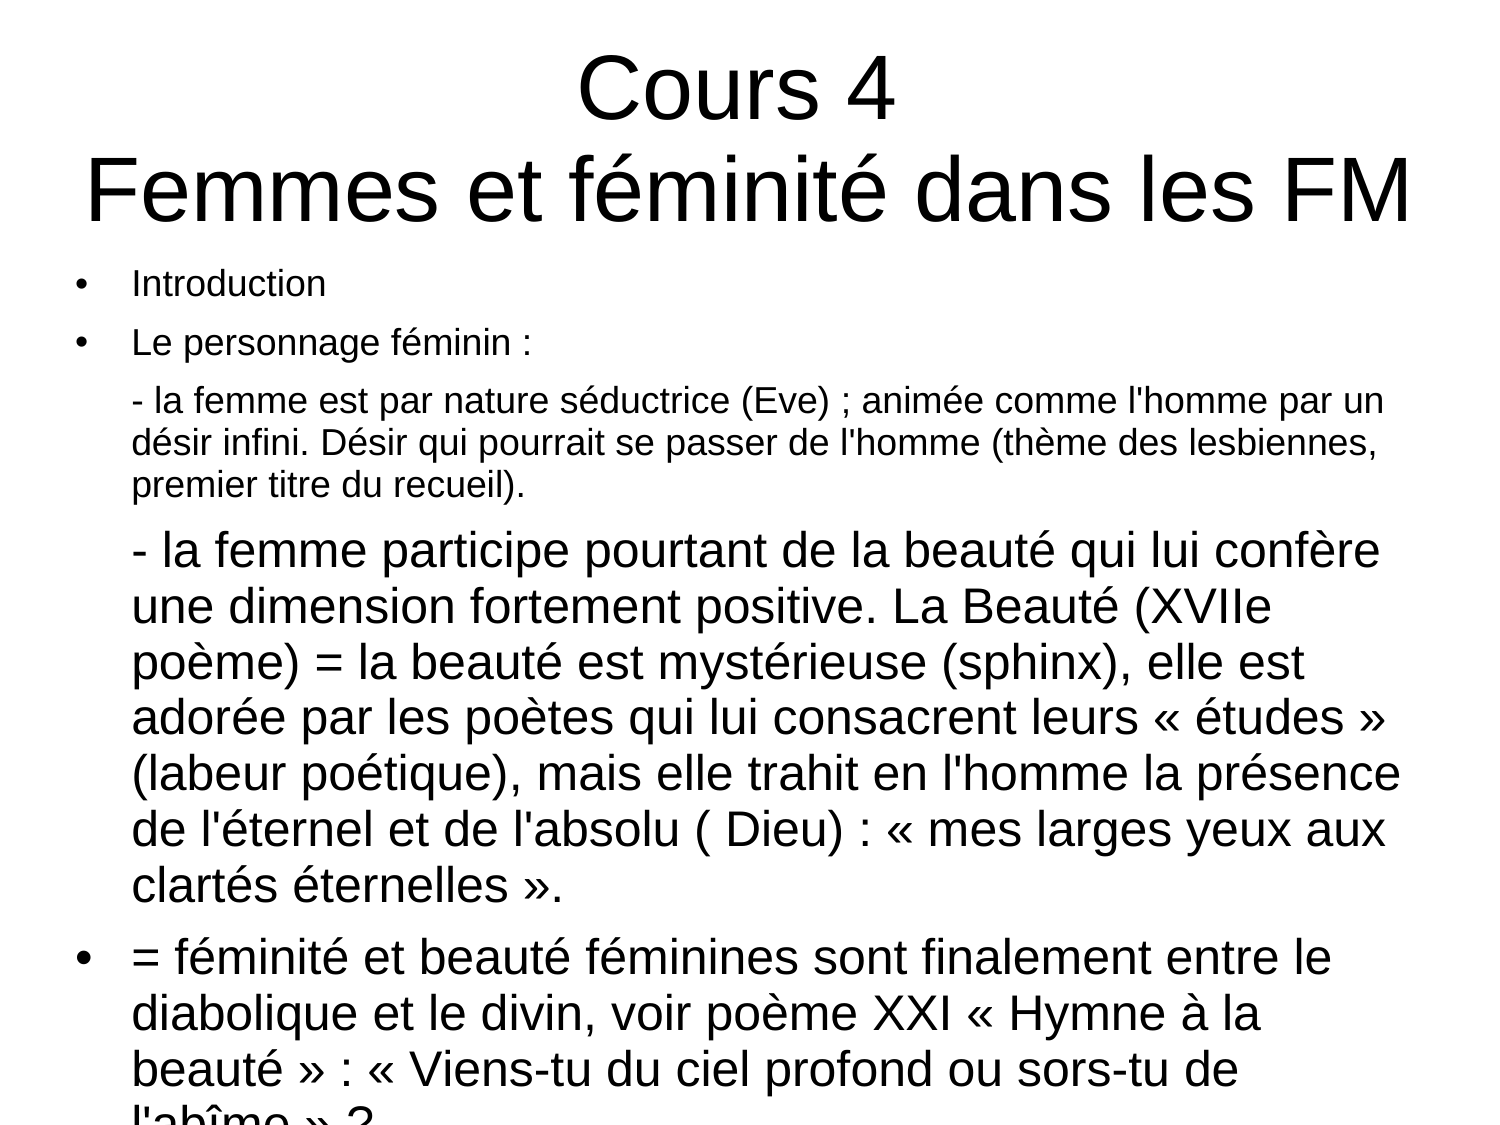

# Cours 4 Femmes et féminité dans les FM
Introduction
Le personnage féminin :
- la femme est par nature séductrice (Eve) ; animée comme l'homme par un désir infini. Désir qui pourrait se passer de l'homme (thème des lesbiennes, premier titre du recueil).
- la femme participe pourtant de la beauté qui lui confère une dimension fortement positive. La Beauté (XVIIe poème) = la beauté est mystérieuse (sphinx), elle est adorée par les poètes qui lui consacrent leurs « études » (labeur poétique), mais elle trahit en l'homme la présence de l'éternel et de l'absolu ( Dieu) : « mes larges yeux aux clartés éternelles ».
= féminité et beauté féminines sont finalement entre le diabolique et le divin, voir poème XXI « Hymne à la beauté » : « Viens-tu du ciel profond ou sors-tu de l'abîme » ?